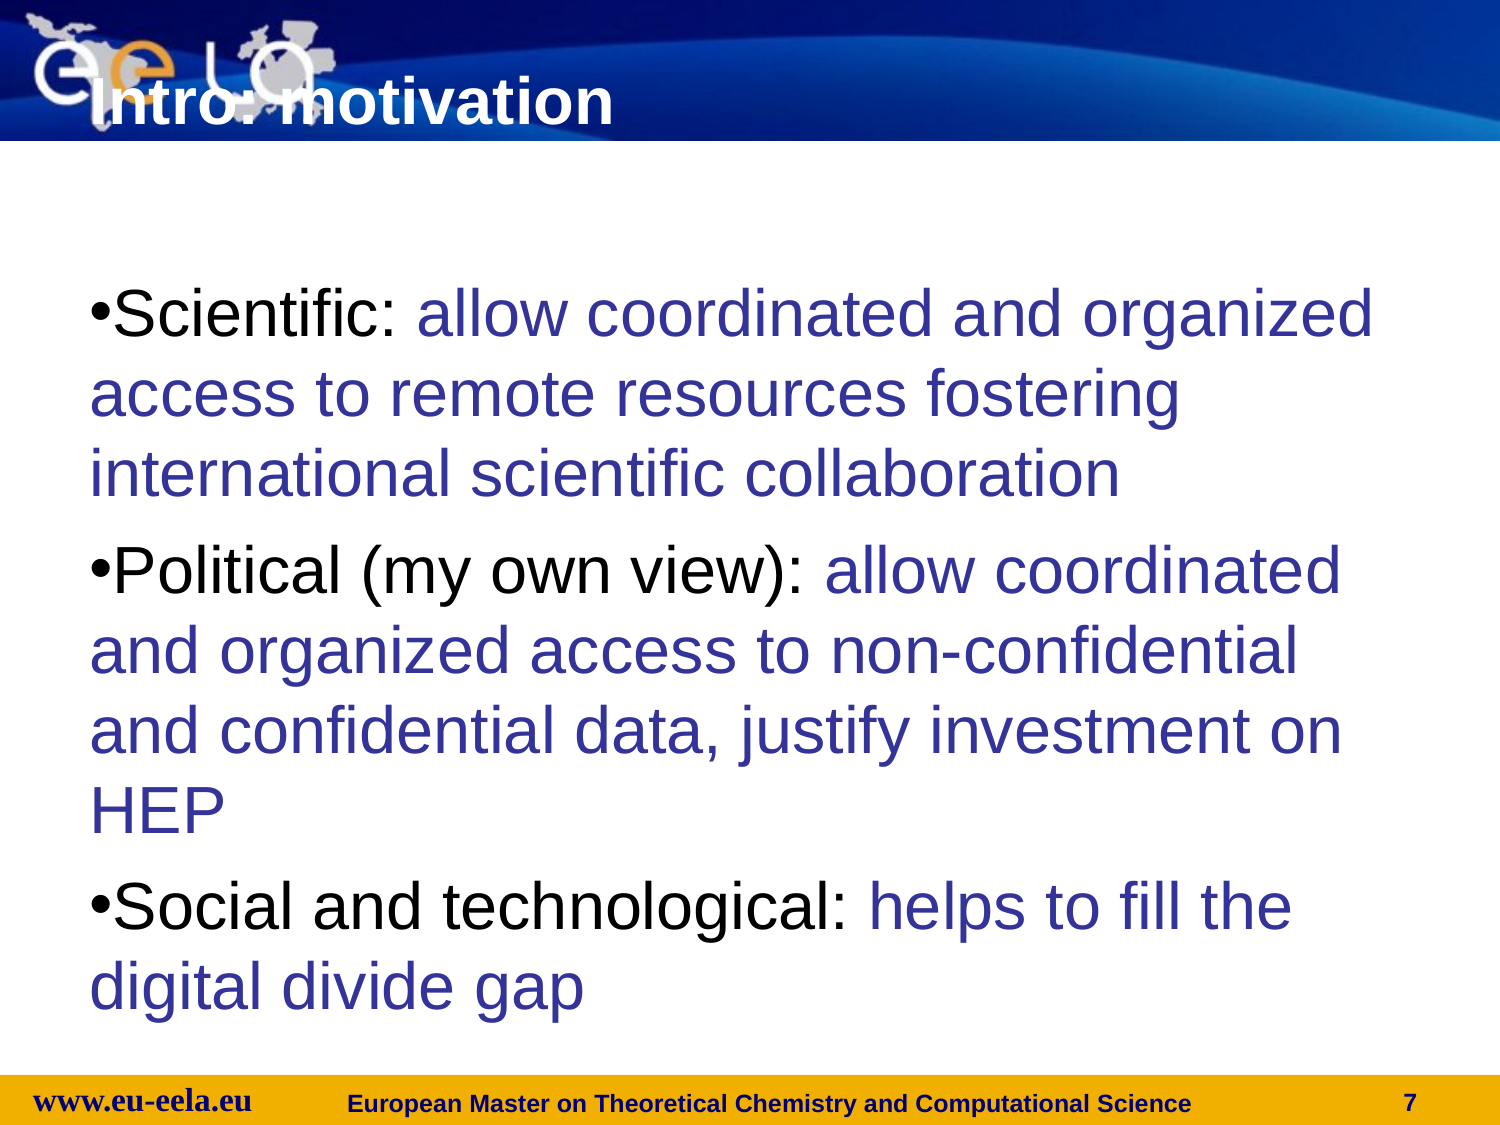

# Intro: motivation
Scientific: allow coordinated and organized access to remote resources fostering international scientific collaboration
Political (my own view): allow coordinated and organized access to non-confidential and confidential data, justify investment on HEP
Social and technological: helps to fill the digital divide gap
European Master on Theoretical Chemistry and Computational Science